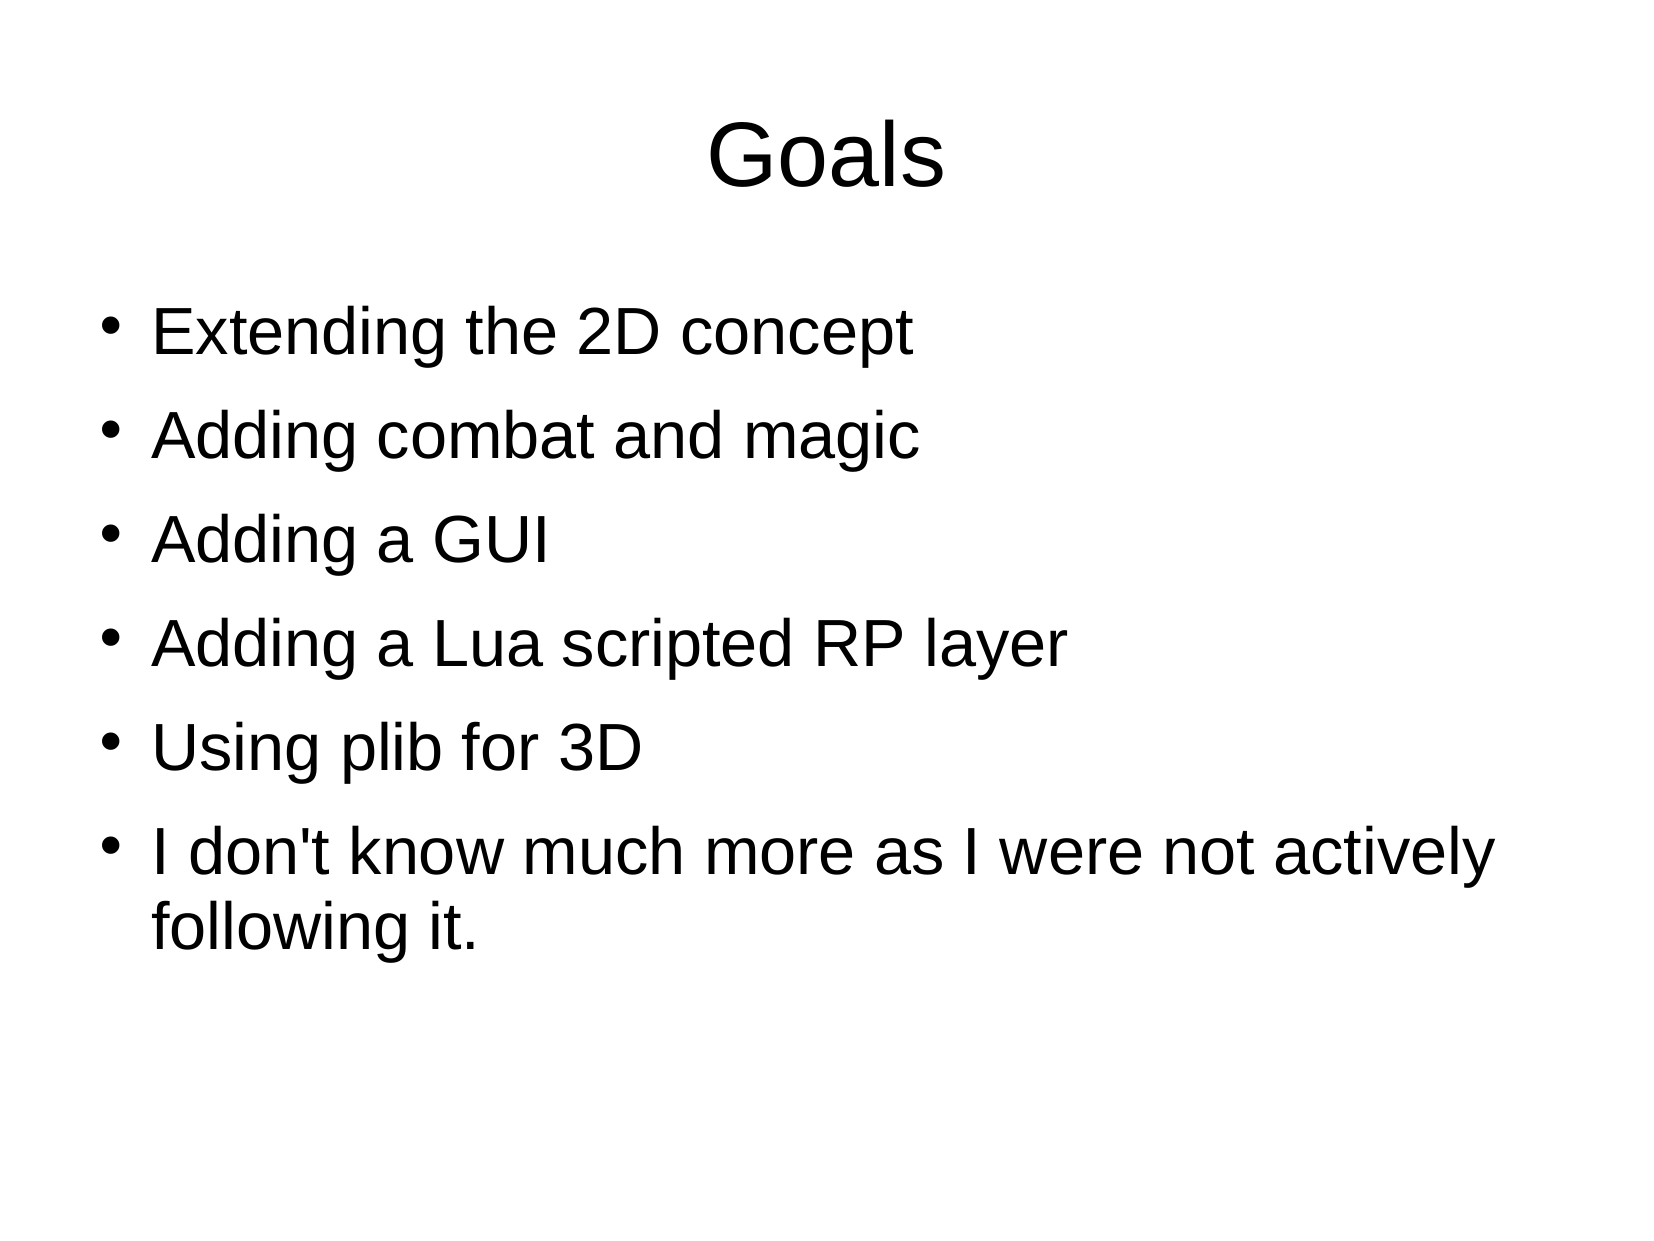

# Goals
Extending the 2D concept
Adding combat and magic
Adding a GUI
Adding a Lua scripted RP layer
Using plib for 3D
I don't know much more as I were not actively following it.